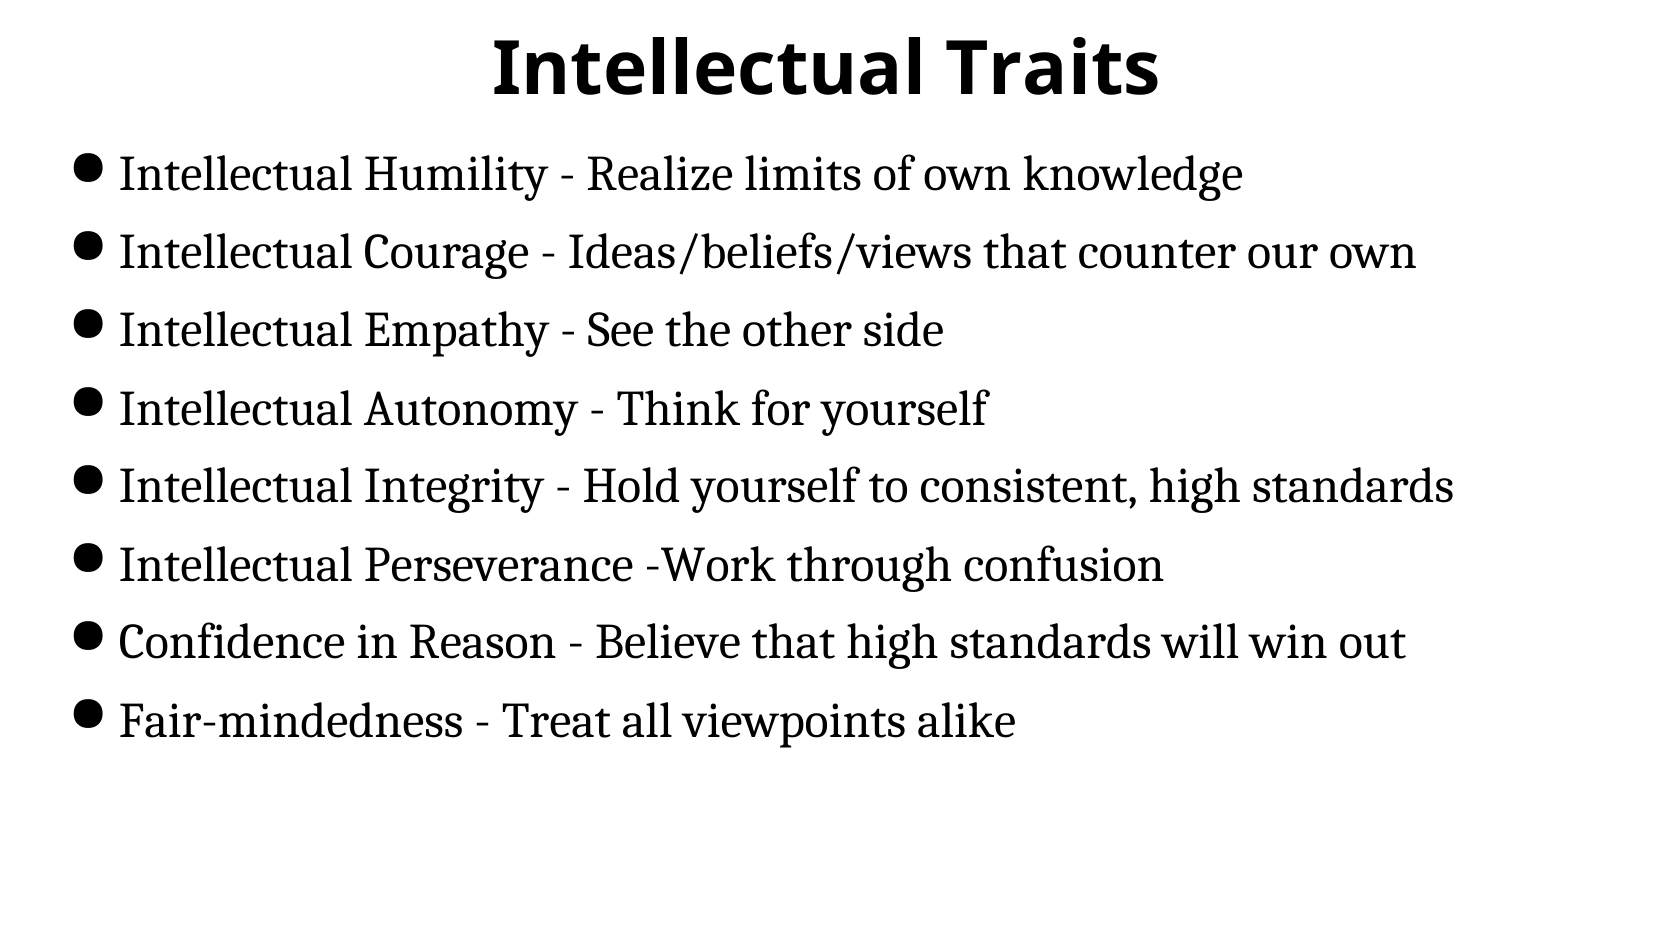

# Intellectual Traits
 Intellectual Humility - Realize limits of own knowledge
 Intellectual Courage - Ideas/beliefs/views that counter our own
 Intellectual Empathy - See the other side
 Intellectual Autonomy - Think for yourself
 Intellectual Integrity - Hold yourself to consistent, high standards
 Intellectual Perseverance -Work through confusion
 Confidence in Reason - Believe that high standards will win out
 Fair-mindedness - Treat all viewpoints alike